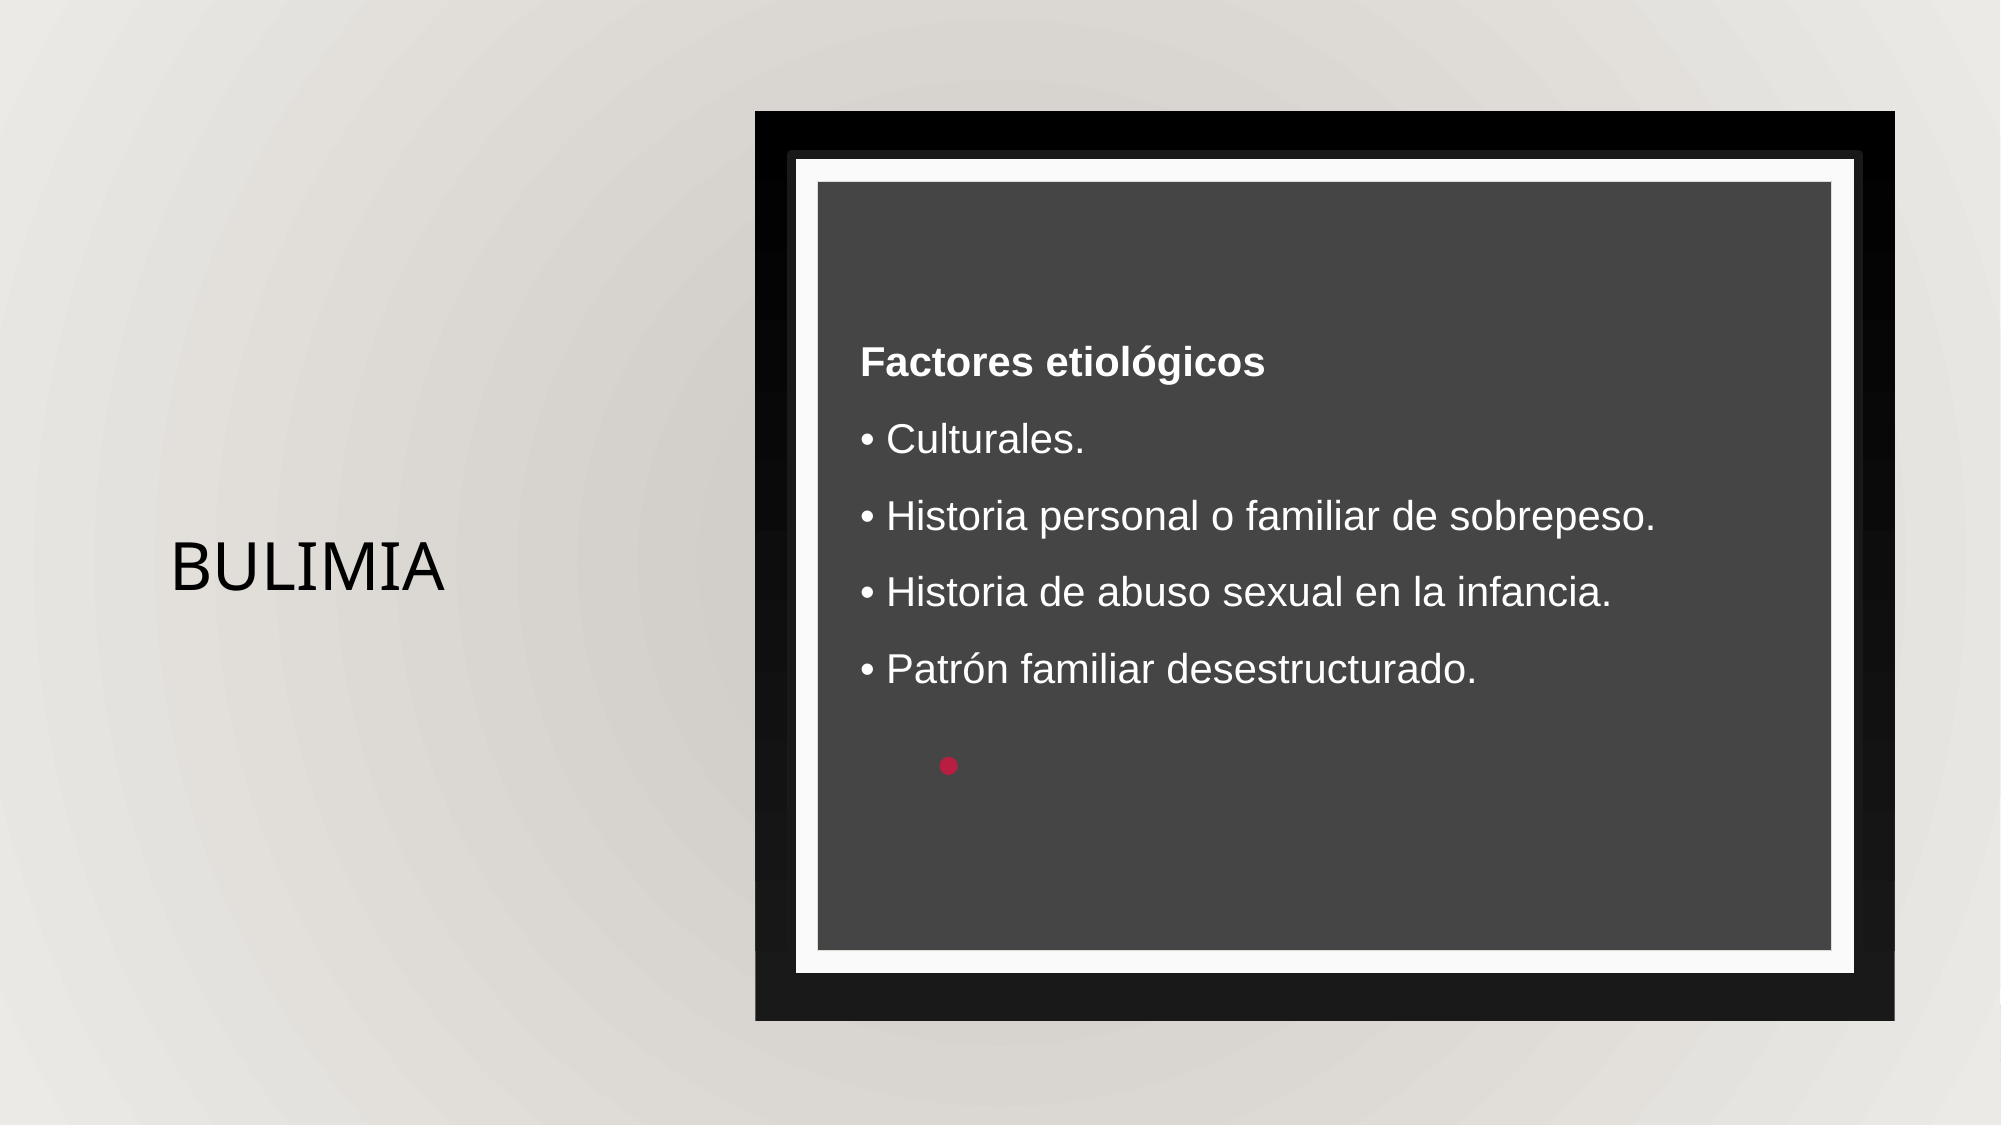

# BULIMIA
Factores etiológicos
• Culturales.
• Historia personal o familiar de sobrepeso.
• Historia de abuso sexual en la infancia.
• Patrón familiar desestructurado.